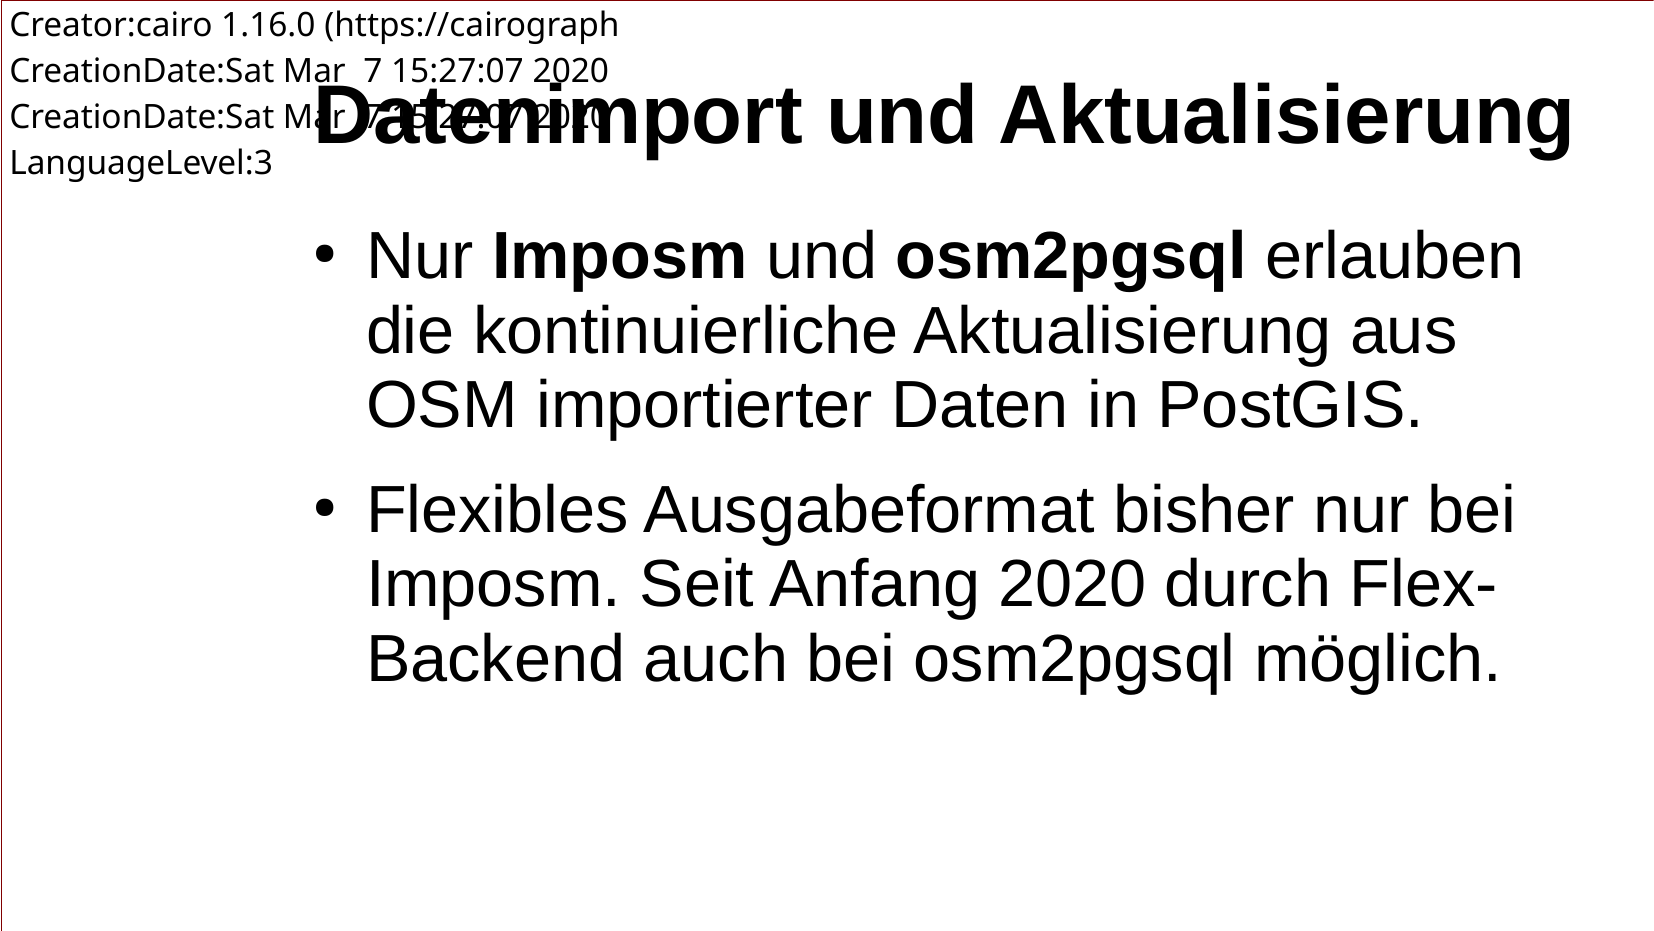

# Datenimport und Aktualisierung
Nur Imposm und osm2pgsql erlauben die kontinuierliche Aktualisierung aus OSM importierter Daten in PostGIS.
Flexibles Ausgabeformat bisher nur bei Imposm. Seit Anfang 2020 durch Flex-Backend auch bei osm2pgsql möglich.